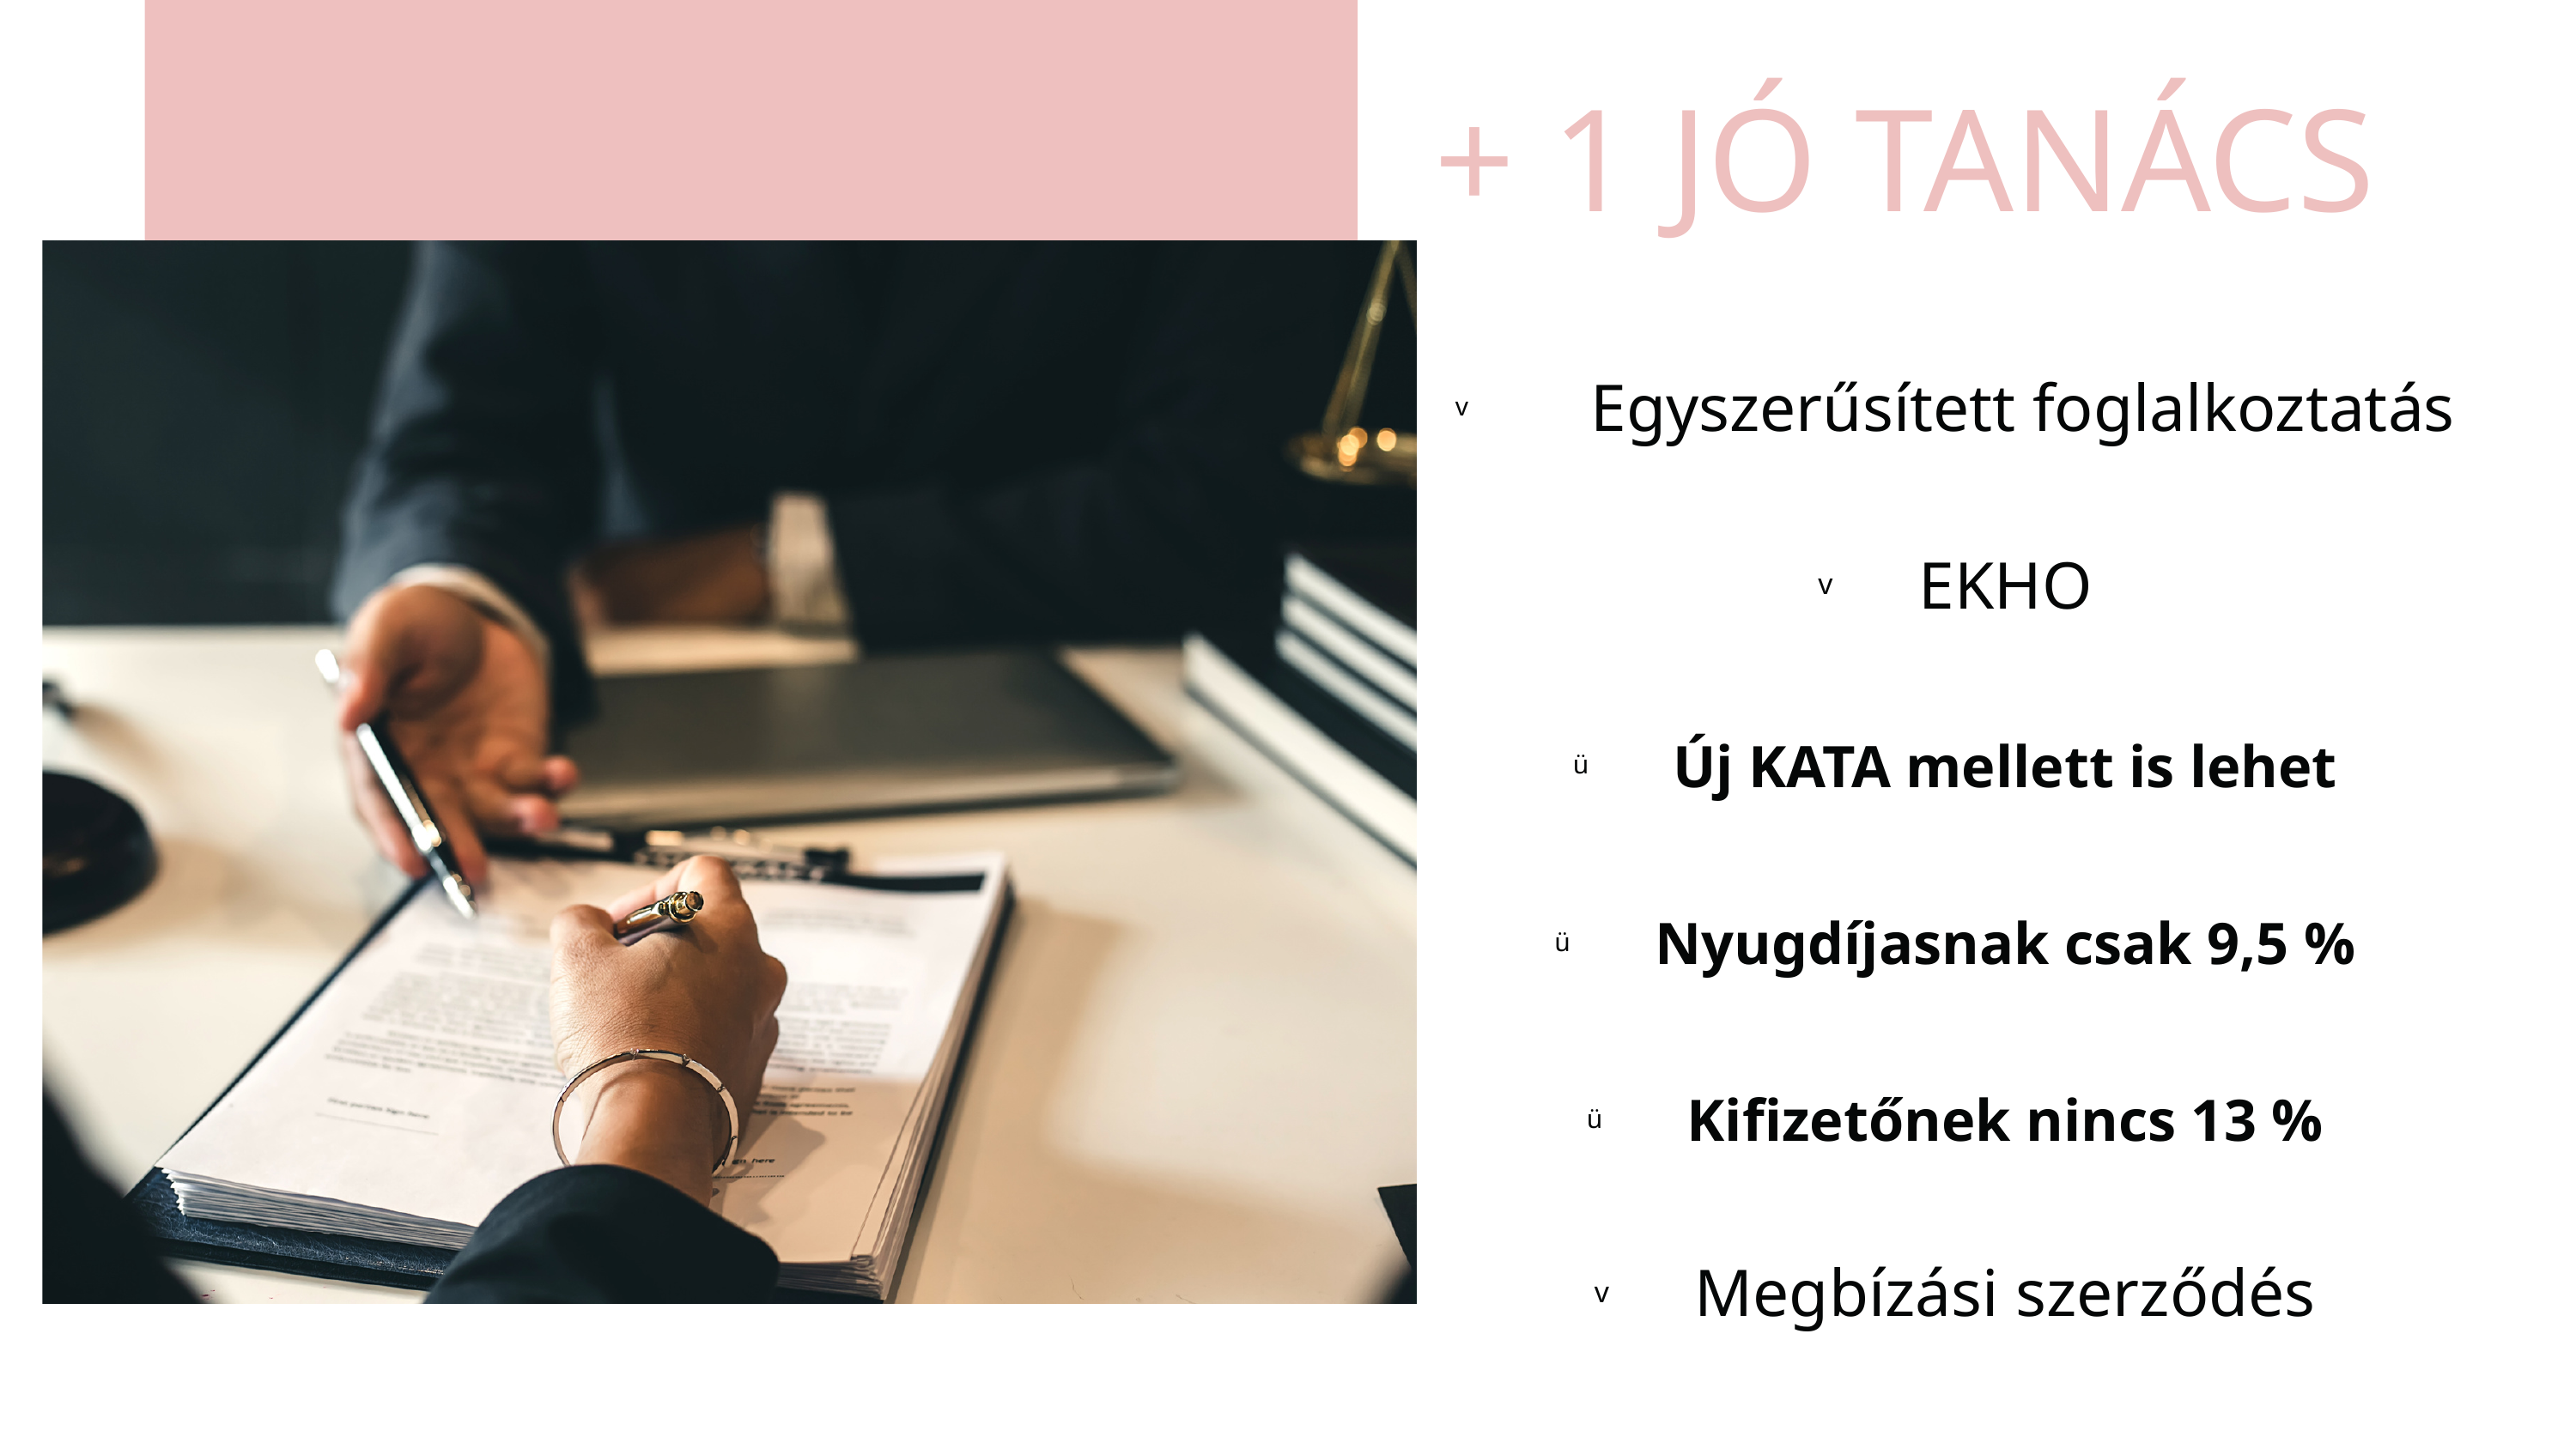

+ 1 JÓ TANÁCS
 Egyszerűsített foglalkoztatás
EKHO
Új KATA mellett is lehet
Nyugdíjasnak csak 9,5 %
Kifizetőnek nincs 13 %
Megbízási szerződés